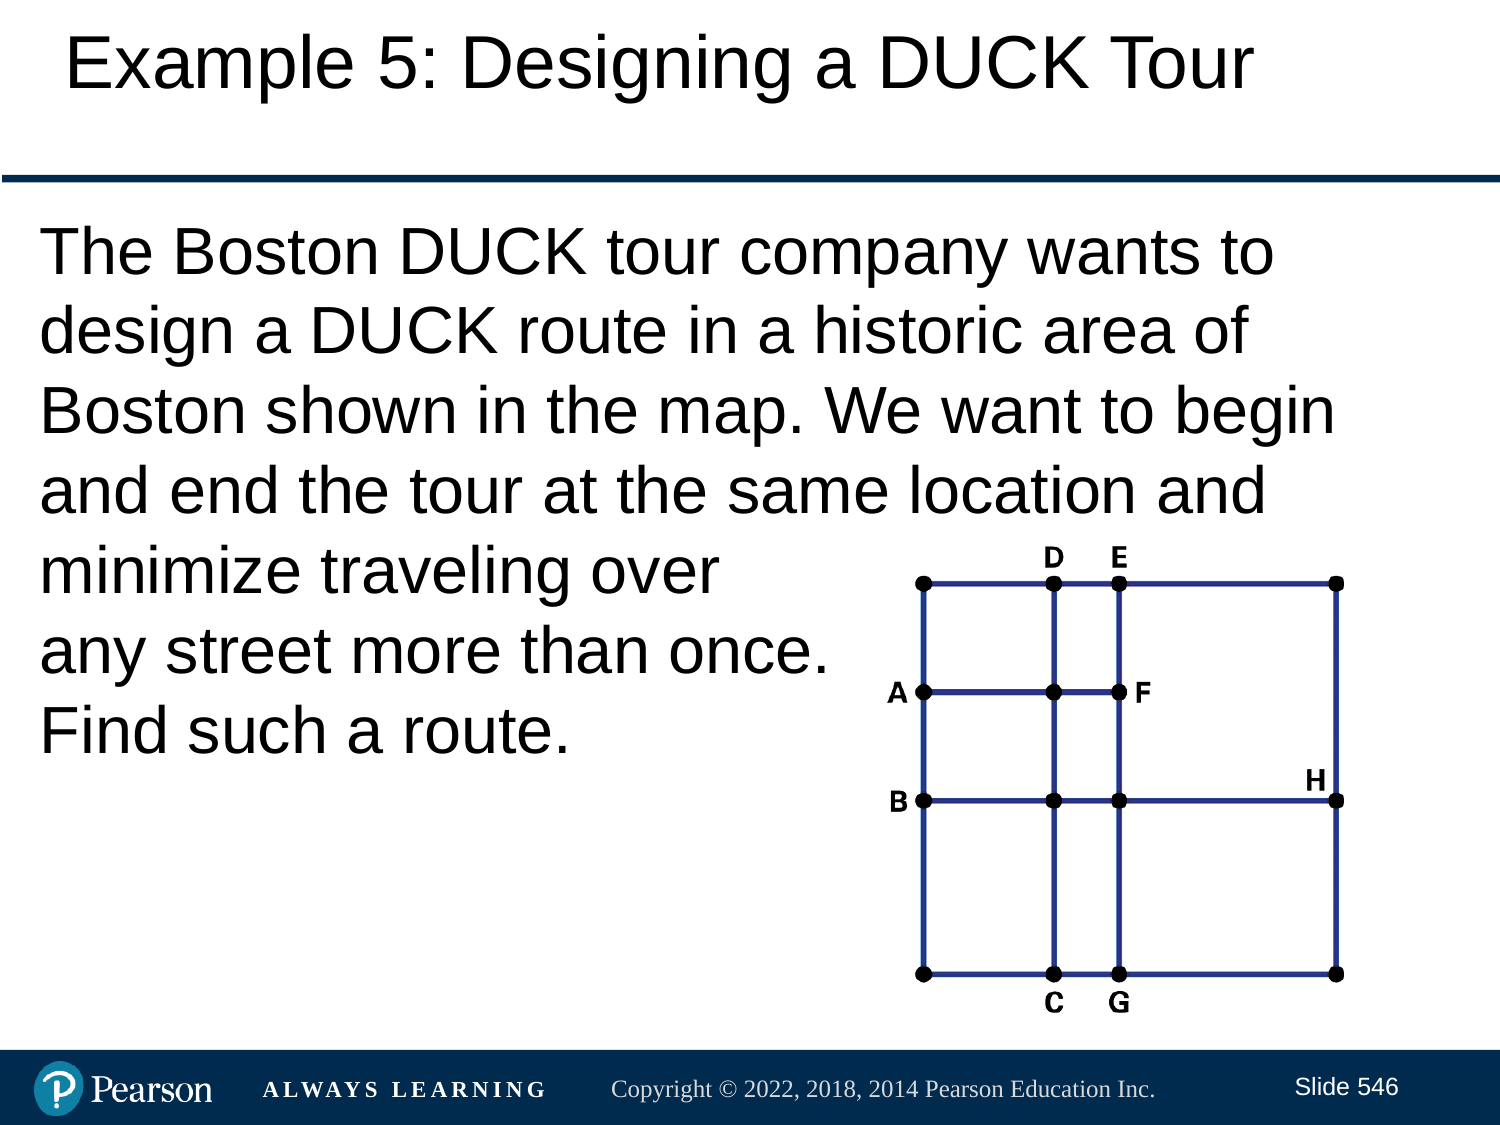

# Example 5: Designing a DUCK Tour
The Boston DUCK tour company wants to design a DUCK route in a historic area of Boston shown in the map. We want to begin and end the tour at the same location and minimize traveling over any street more than once. Find such a route.